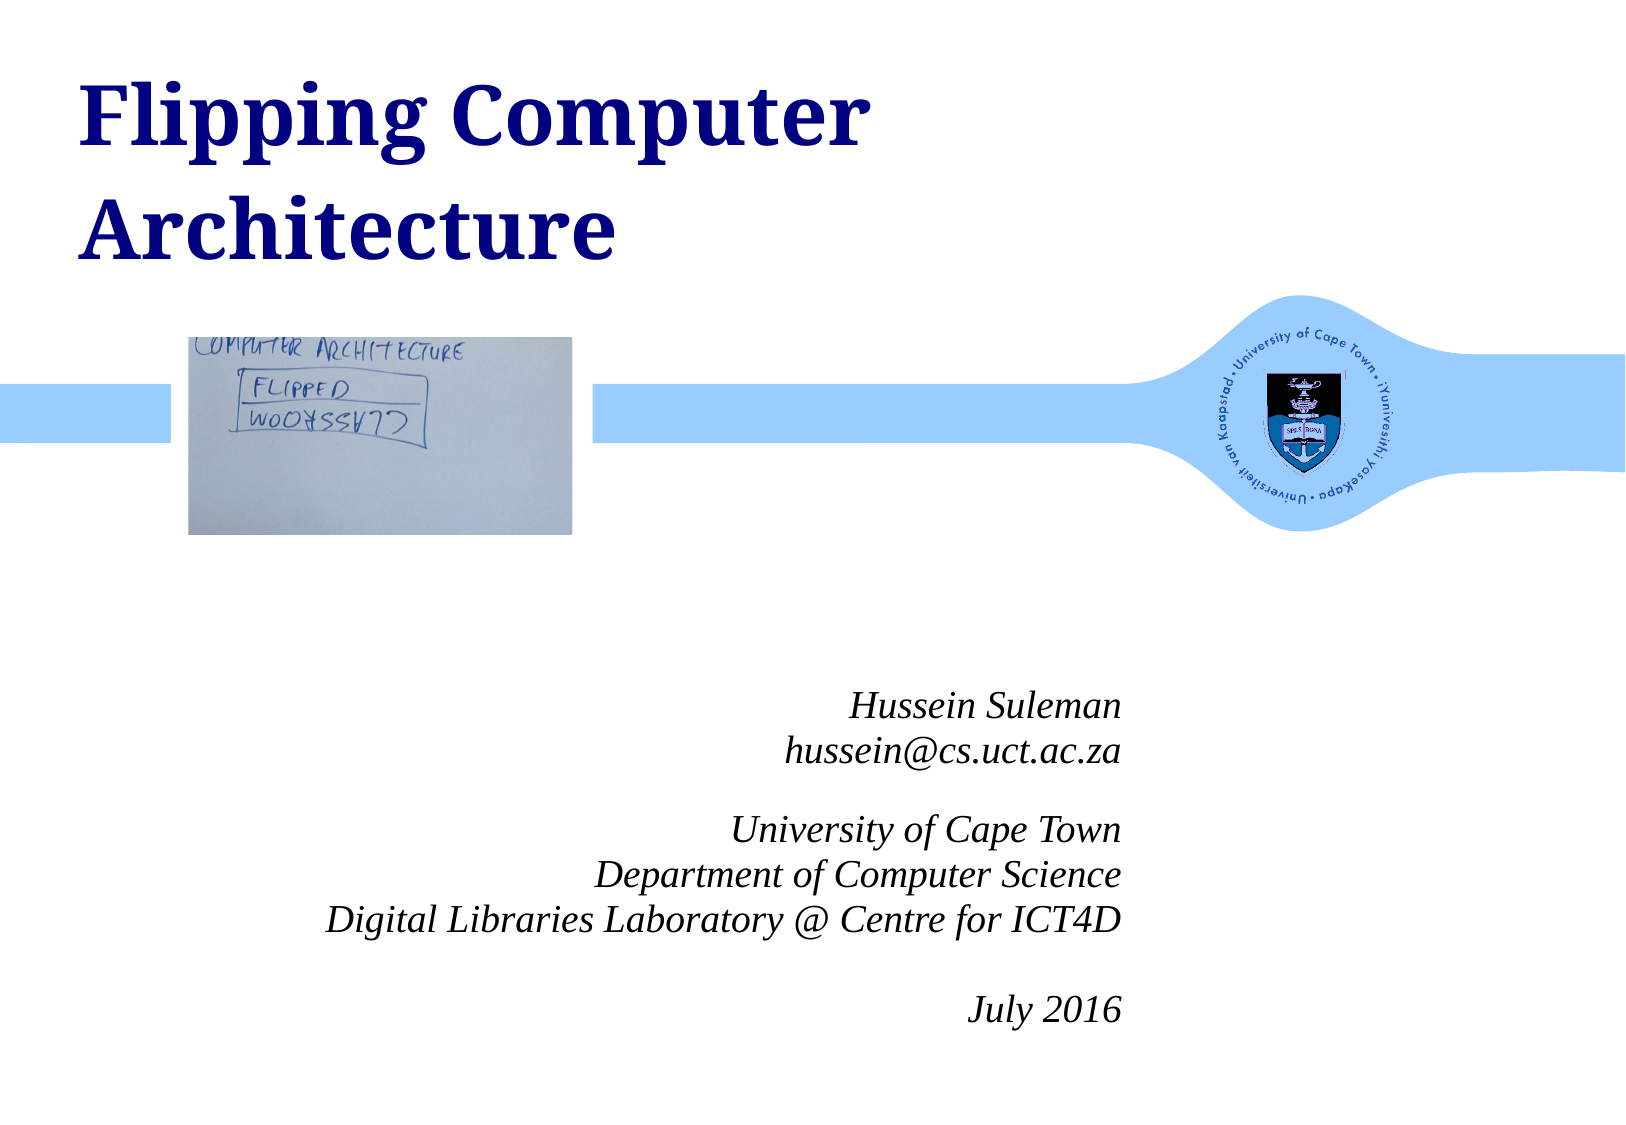

# Flipping Computer Architecture
Hussein Suleman
hussein@cs.uct.ac.za
University of Cape Town
Department of Computer Science
Digital Libraries Laboratory @ Centre for ICT4D
July 2016